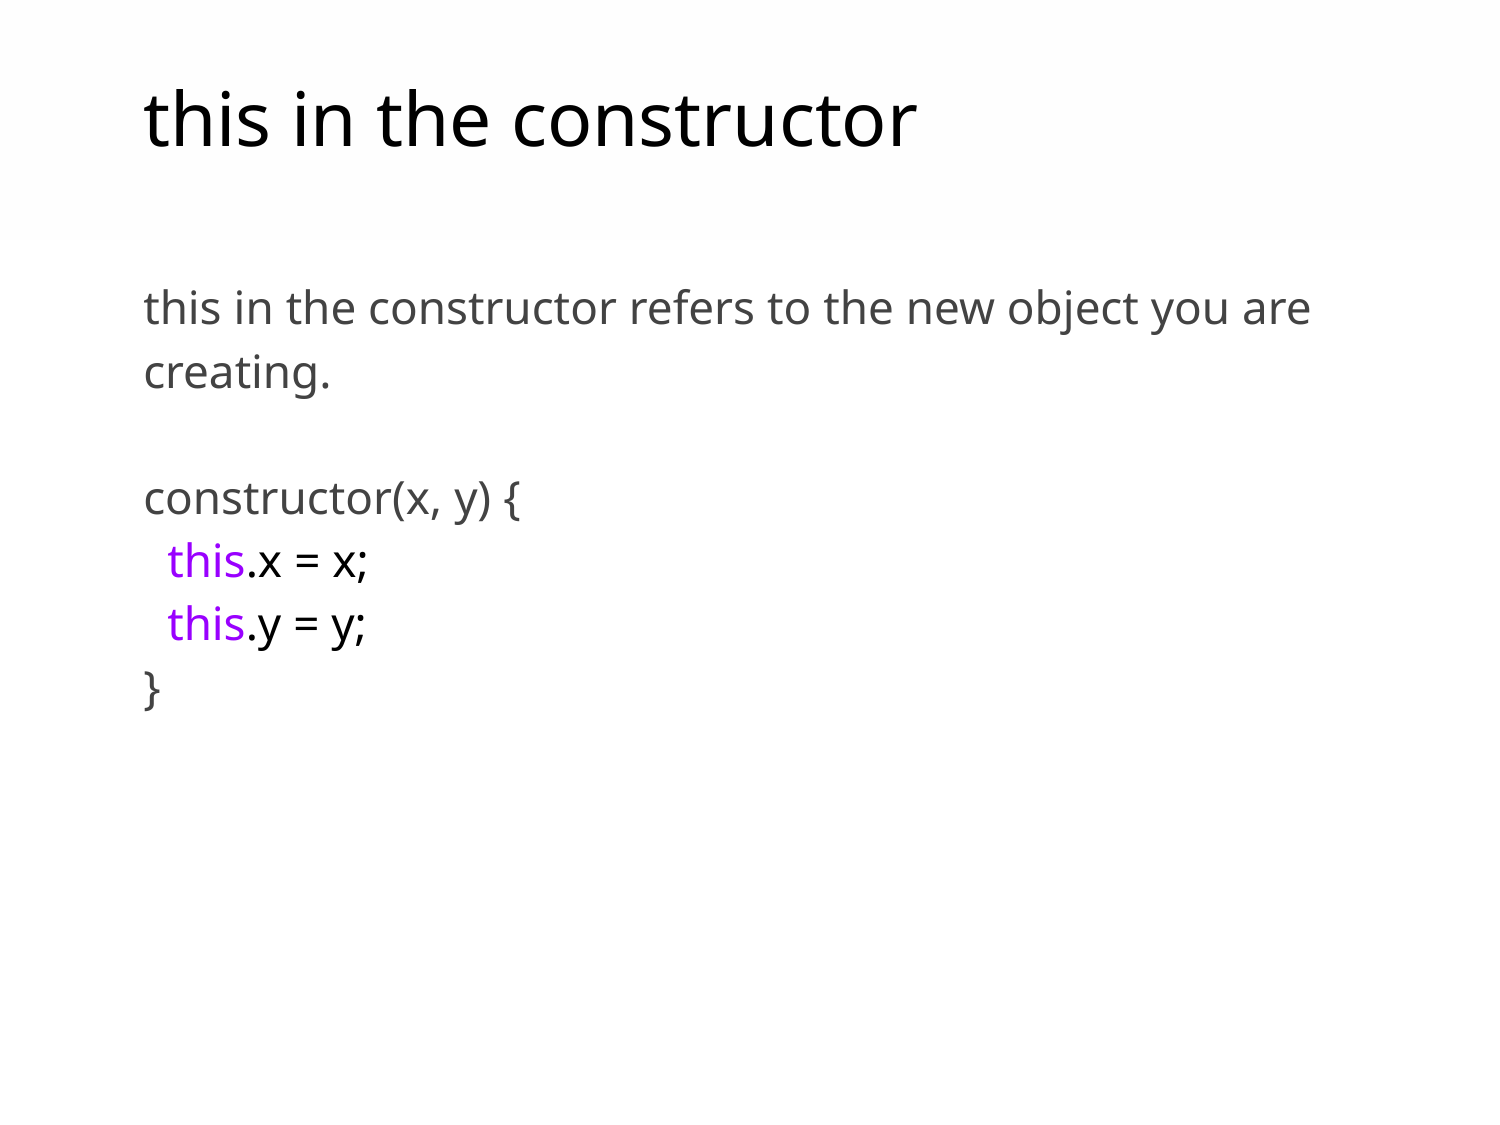

# this in the constructor
this in the constructor refers to the new object you are creating.
constructor(x, y) {
 this.x = x;
 this.y = y;
}